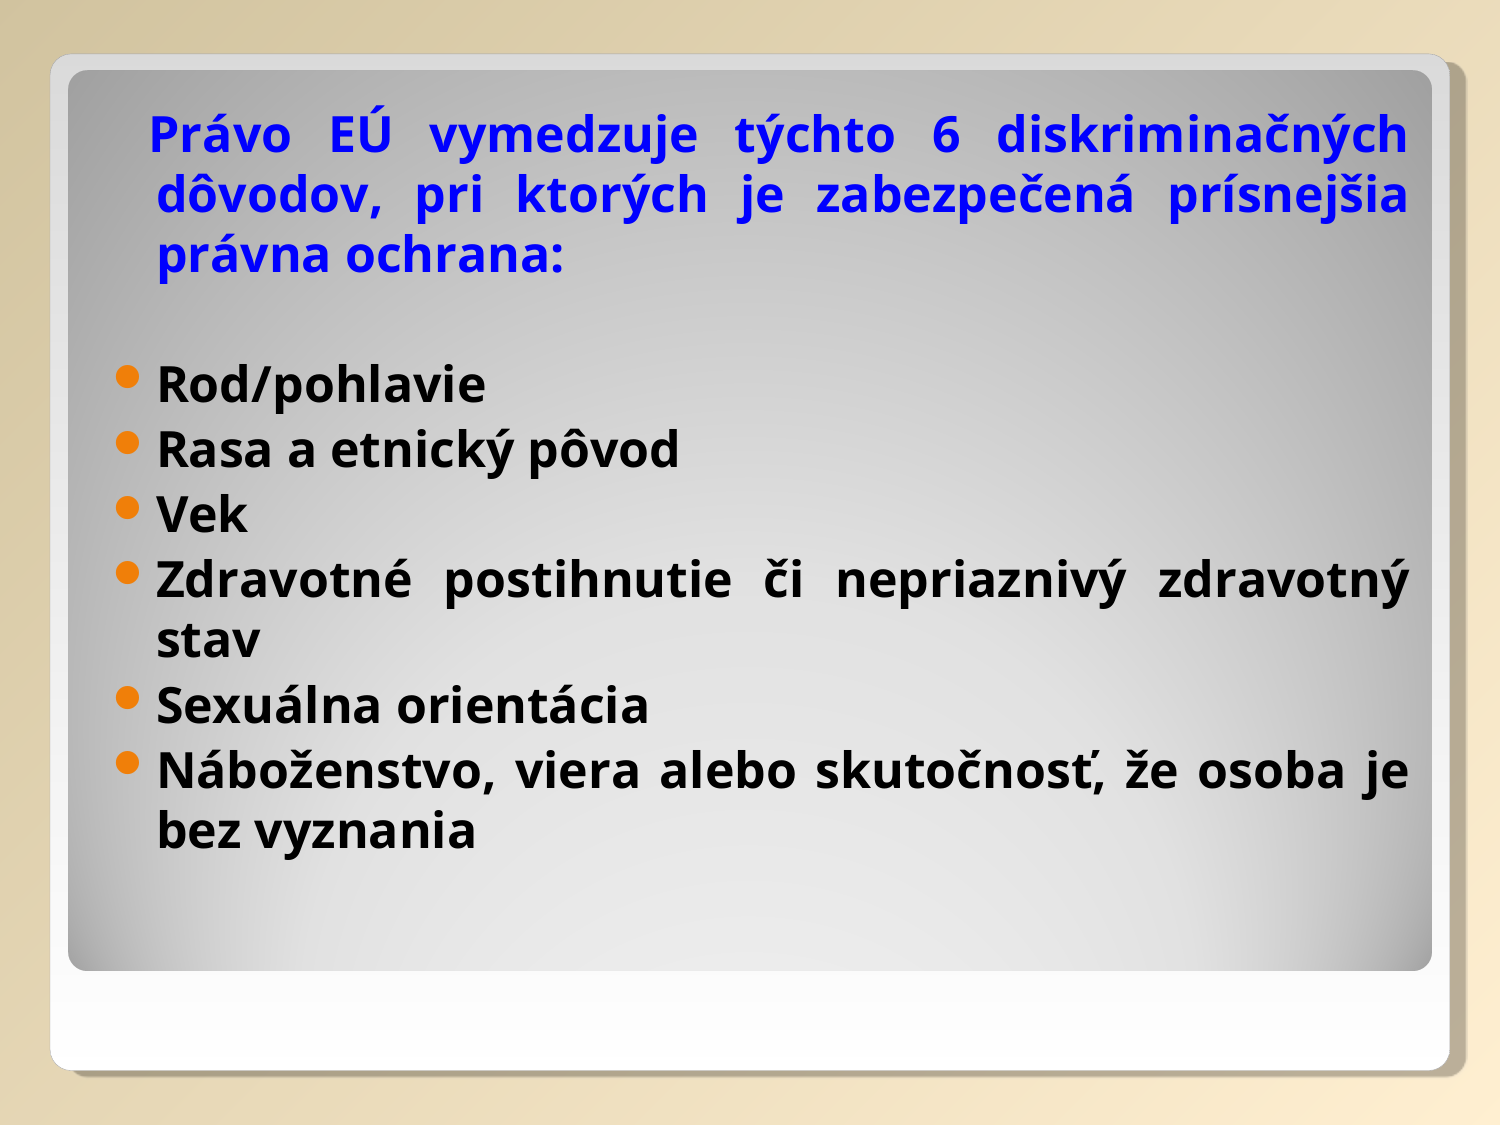

Právo EÚ vymedzuje týchto 6 diskriminačných dôvodov, pri ktorých je zabezpečená prísnejšia právna ochrana:
Rod/pohlavie
Rasa a etnický pôvod
Vek
Zdravotné postihnutie či nepriaznivý zdravotný stav
Sexuálna orientácia
Náboženstvo, viera alebo skutočnosť, že osoba je bez vyznania
#